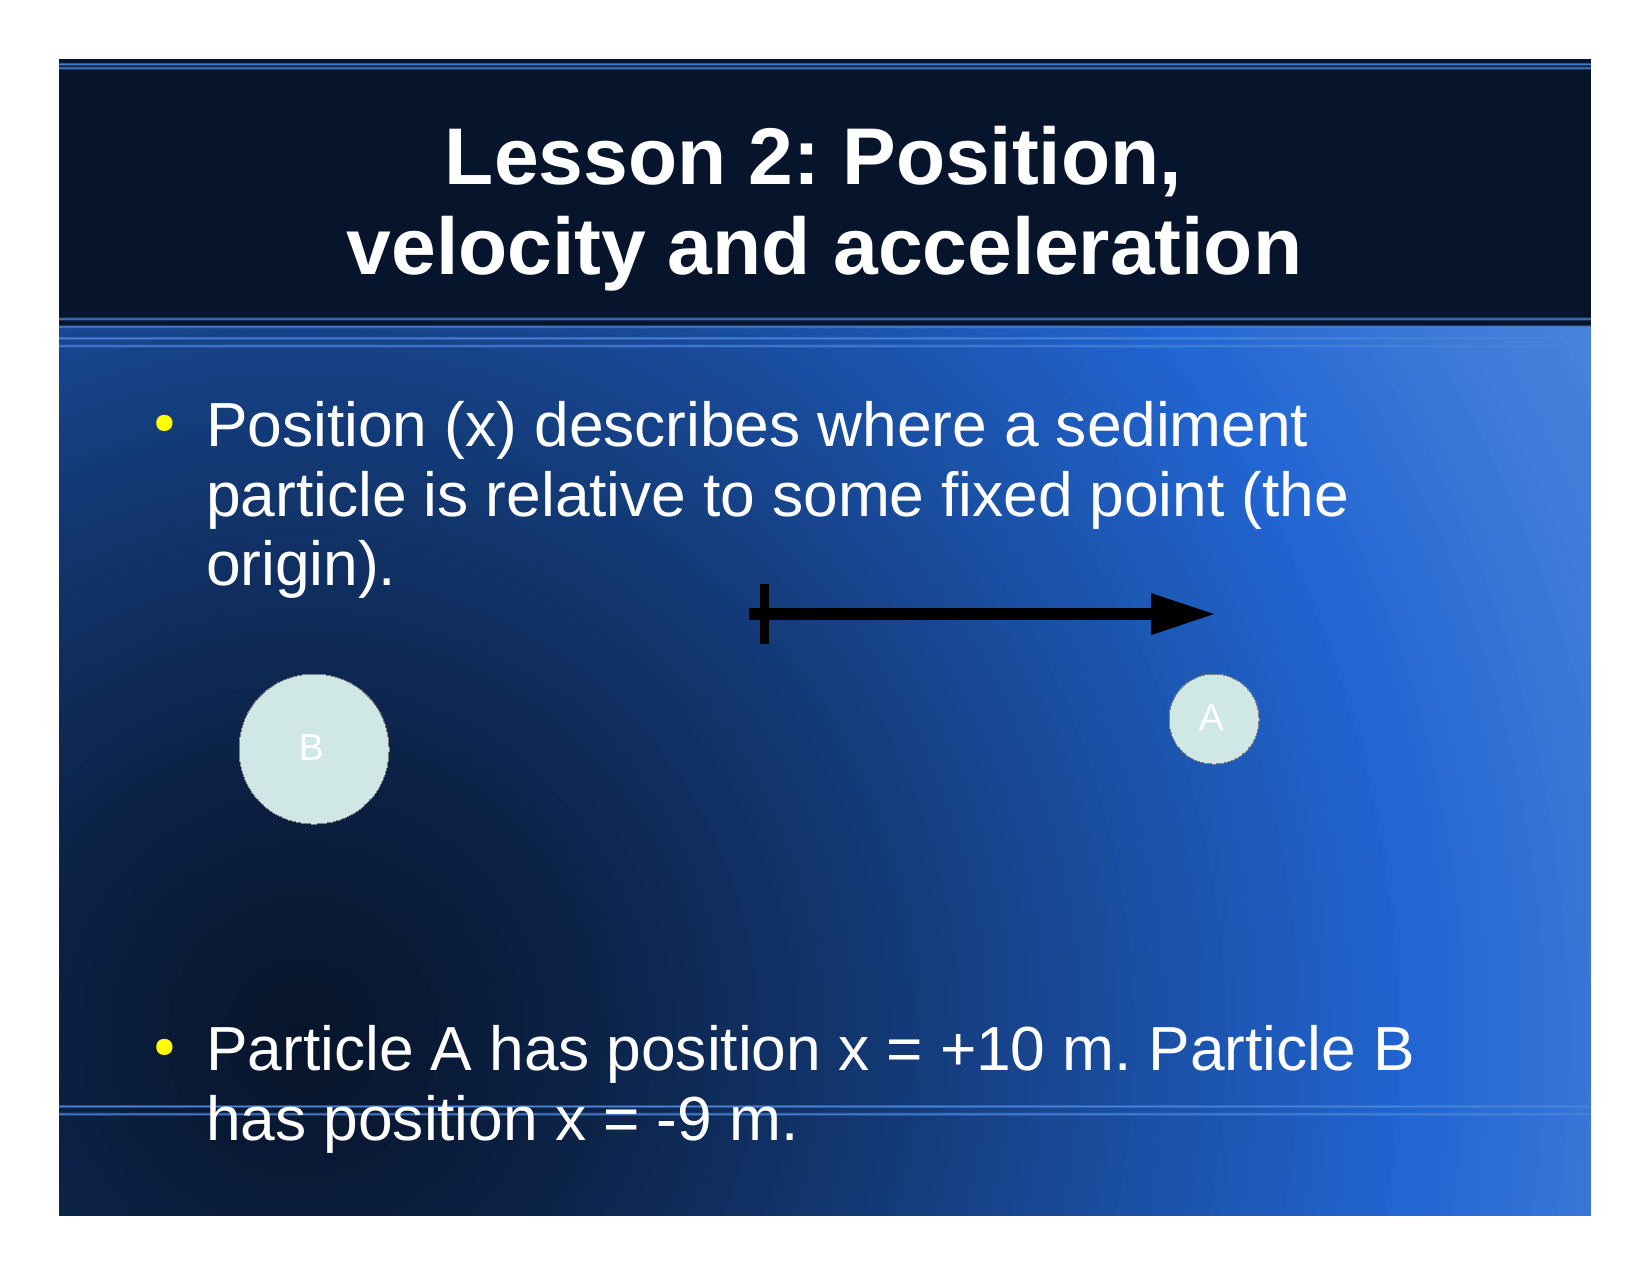

# Lesson 2: Position, velocity and acceleration
Position (x) describes where a sediment particle is relative to some fixed point (the origin).
Particle A has position x = +10 m. Particle B has position x = -9 m.
A
B